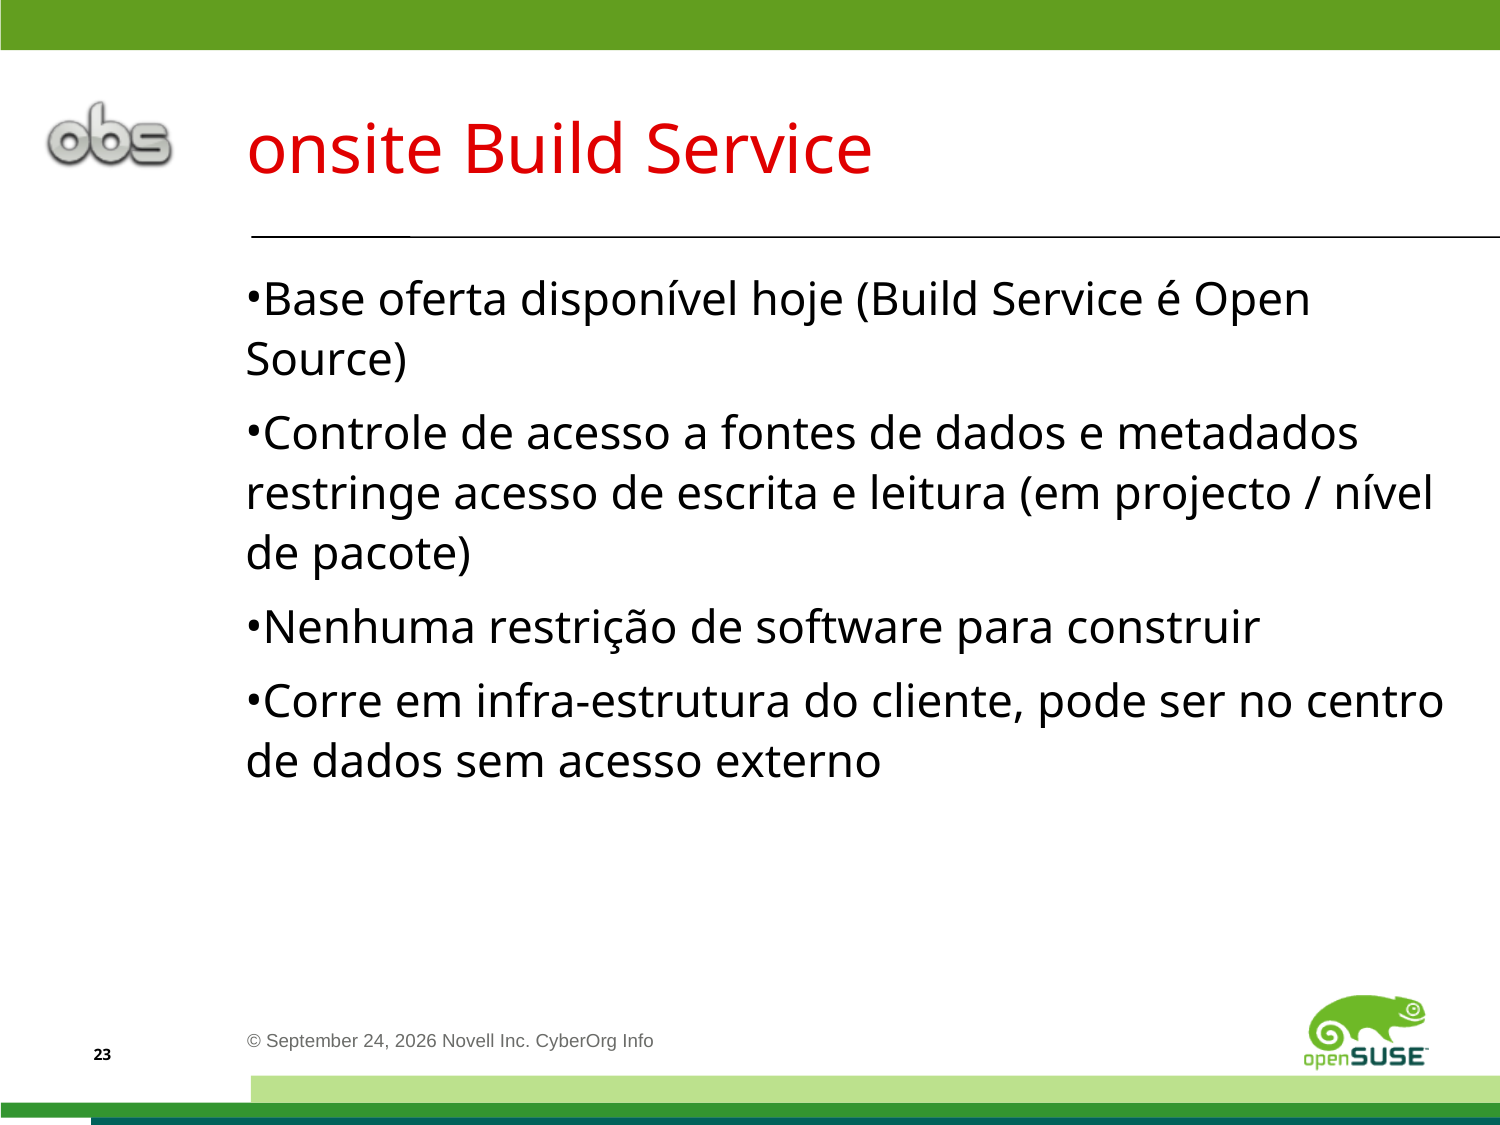

# onsite Build Service
Base oferta disponível hoje (Build Service é Open Source)
Controle de acesso a fontes de dados e metadados restringe acesso de escrita e leitura (em projecto / nível de pacote)
Nenhuma restrição de software para construir
Corre em infra-estrutura do cliente, pode ser no centro de dados sem acesso externo